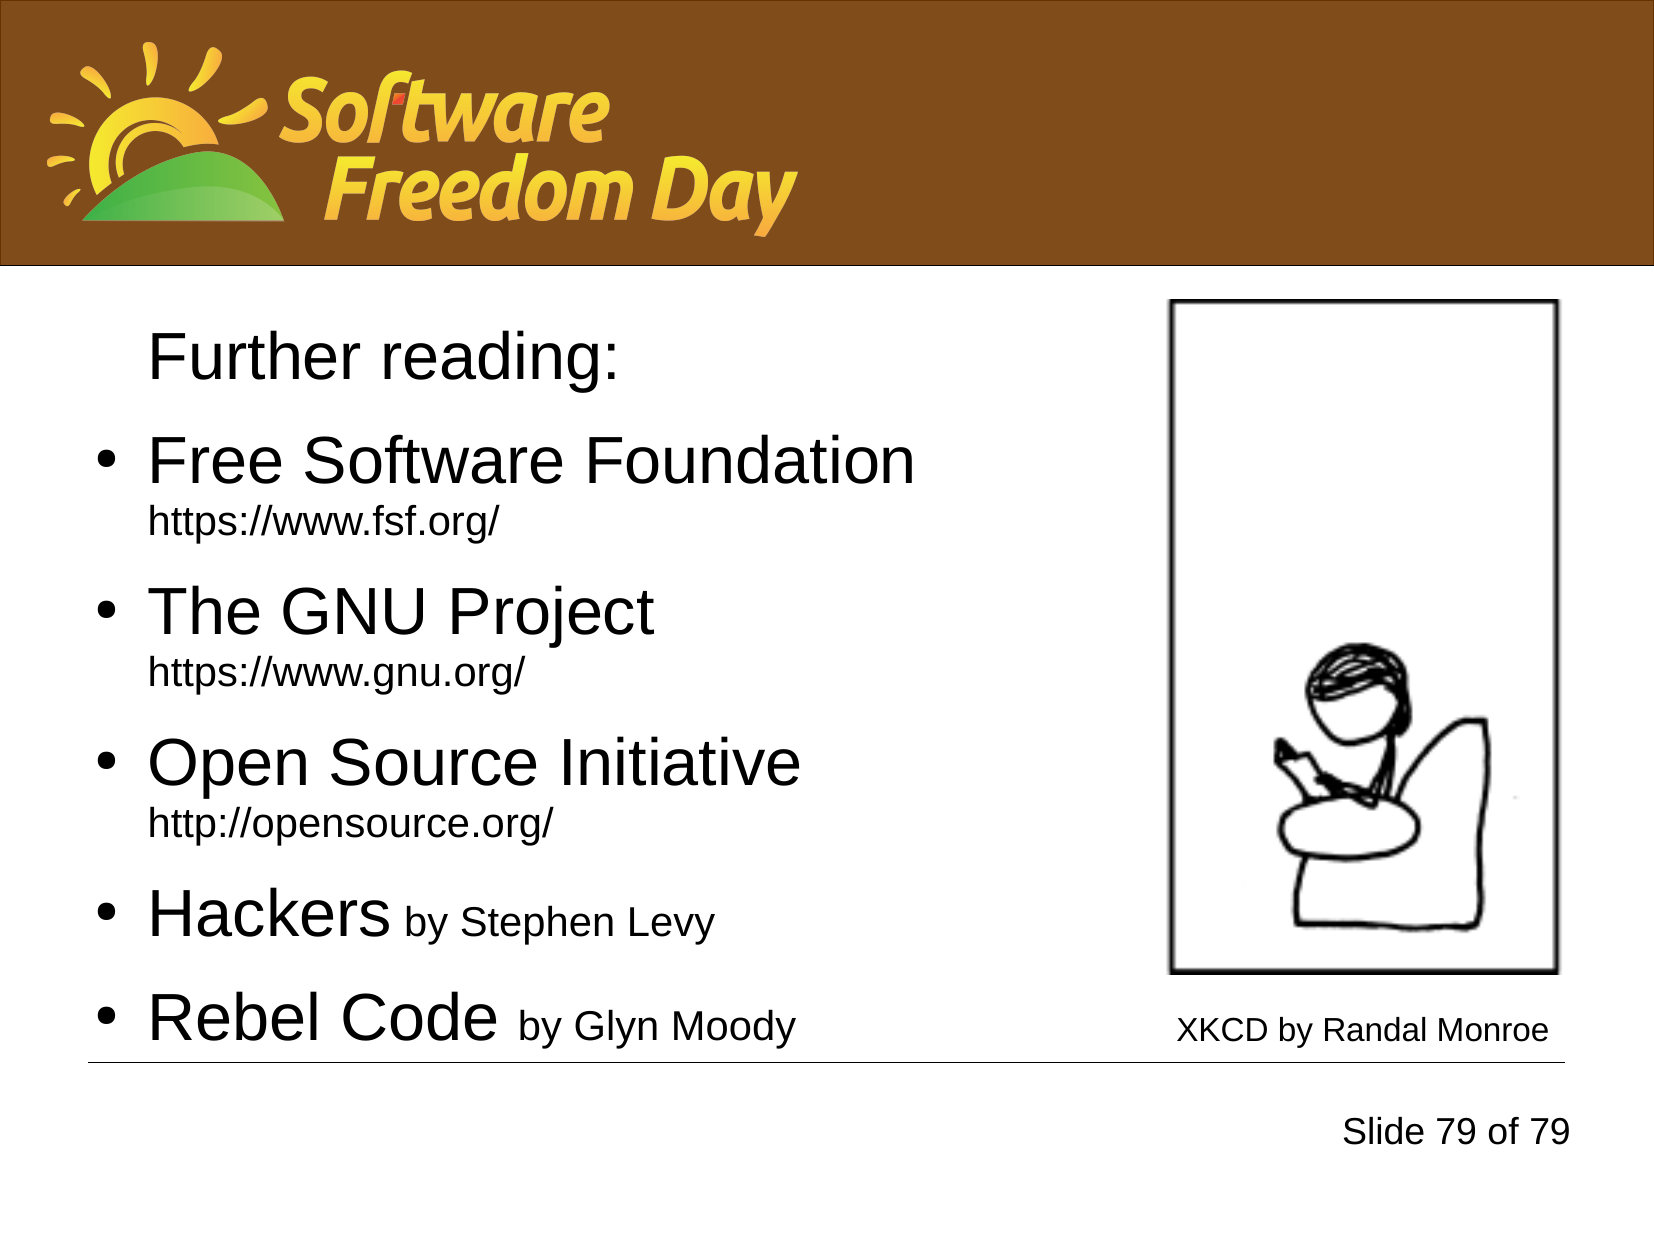

#
Further reading:
Free Software Foundation https://www.fsf.org/
The GNU Project https://www.gnu.org/
Open Source Initiative http://opensource.org/
Hackers by Stephen Levy
Rebel Code by Glyn Moody
XKCD by Randal Monroe
79